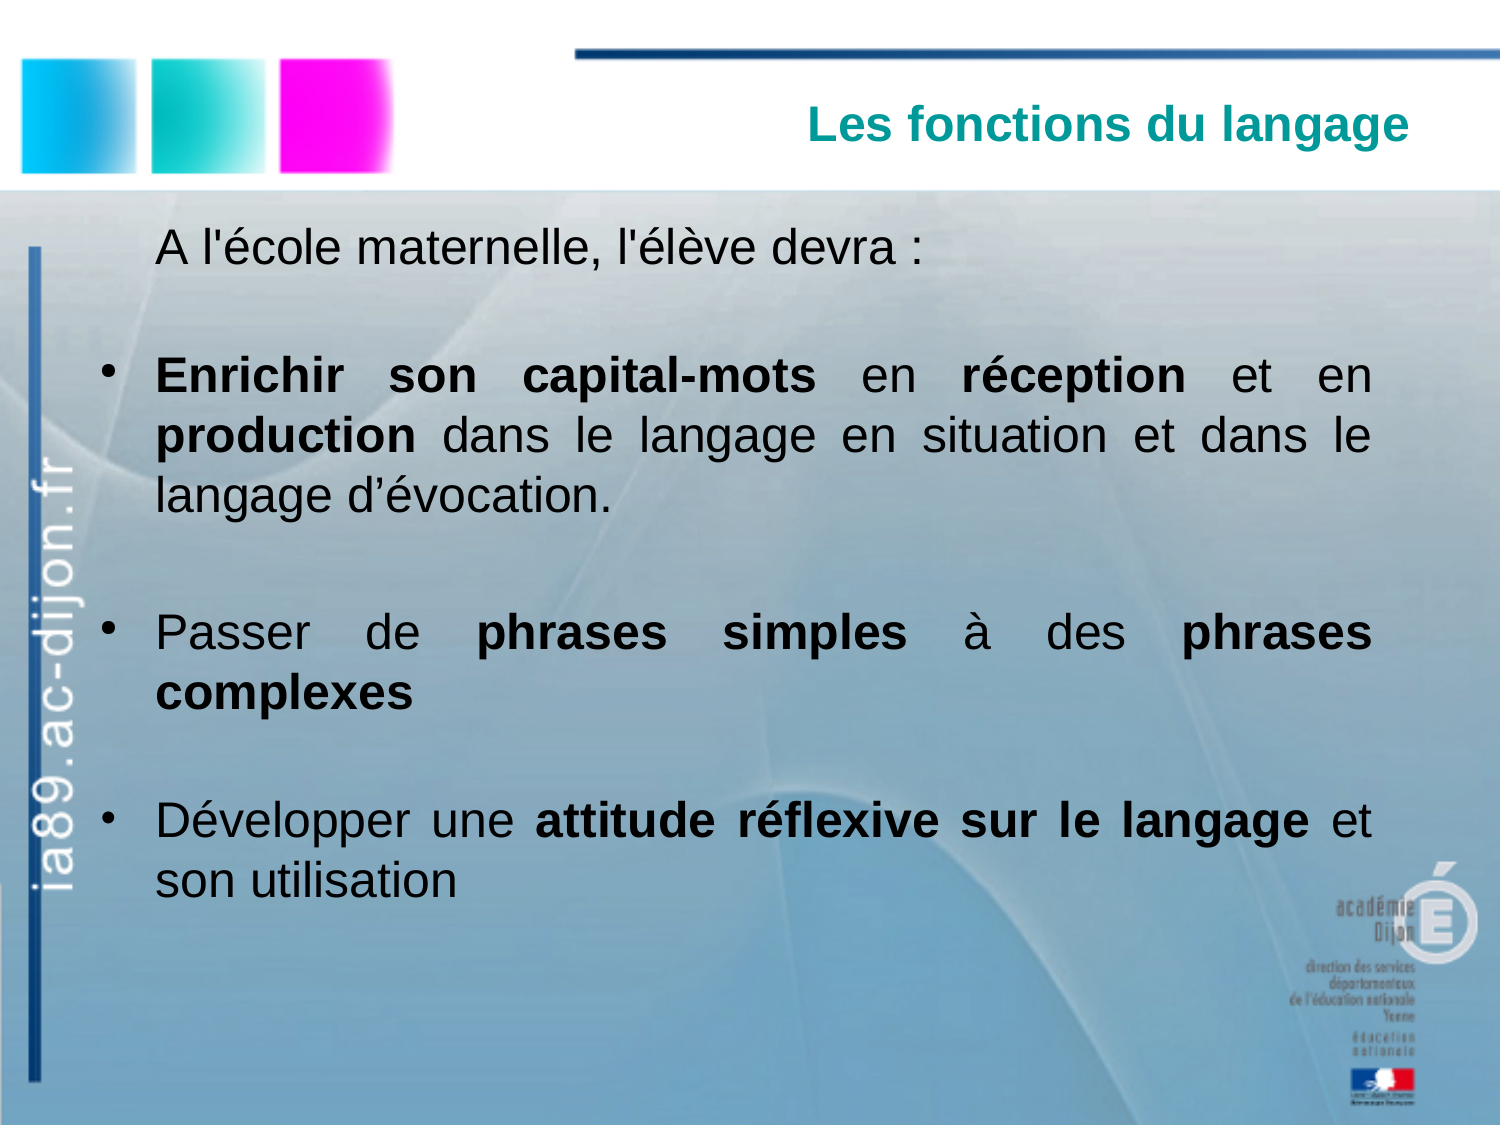

Les fonctions du langage
# A l'école maternelle, l'élève devra :
Enrichir son capital-mots en réception et en production dans le langage en situation et dans le langage d’évocation.
Passer de phrases simples à des phrases complexes
Développer une attitude réflexive sur le langage et son utilisation